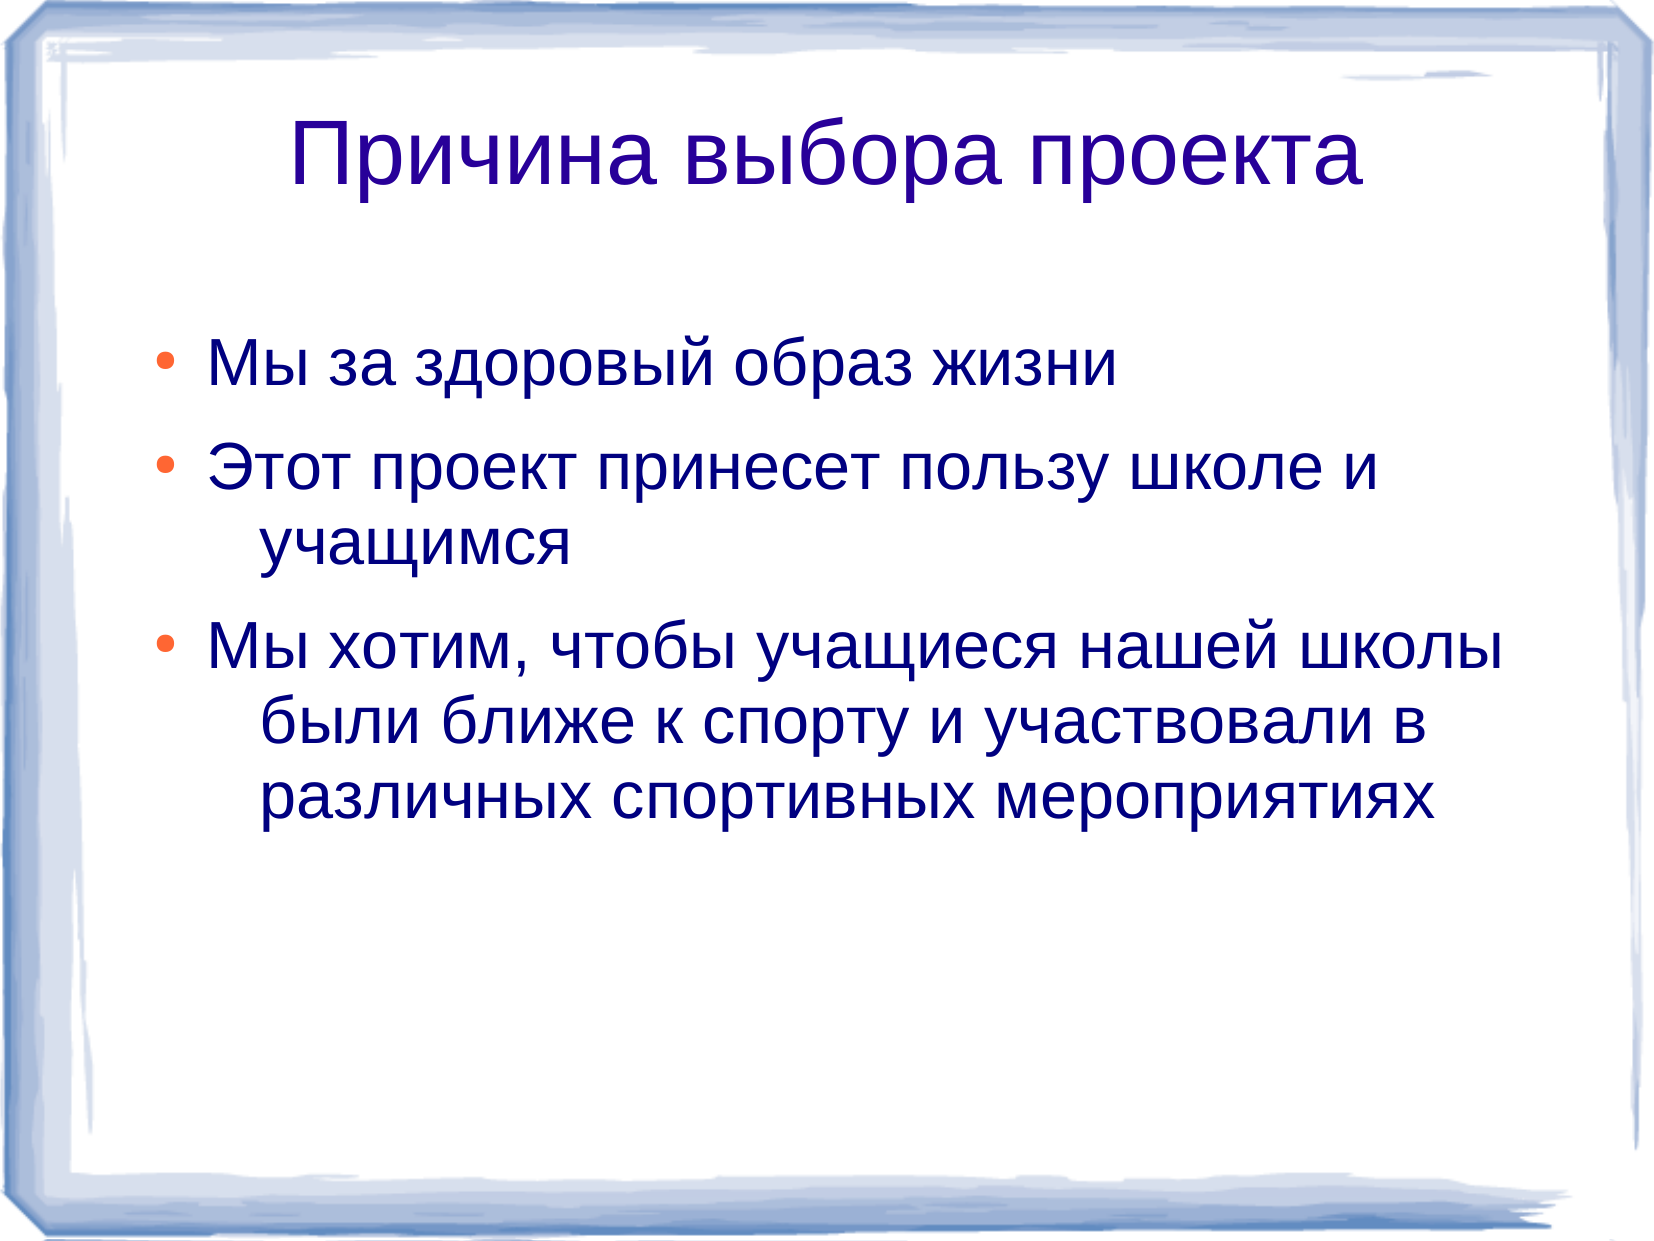

# Причина выбора проекта
Мы за здоровый образ жизни
Этот проект принесет пользу школе и учащимся
Мы хотим, чтобы учащиеся нашей школы были ближе к спорту и участвовали в различных спортивных мероприятиях